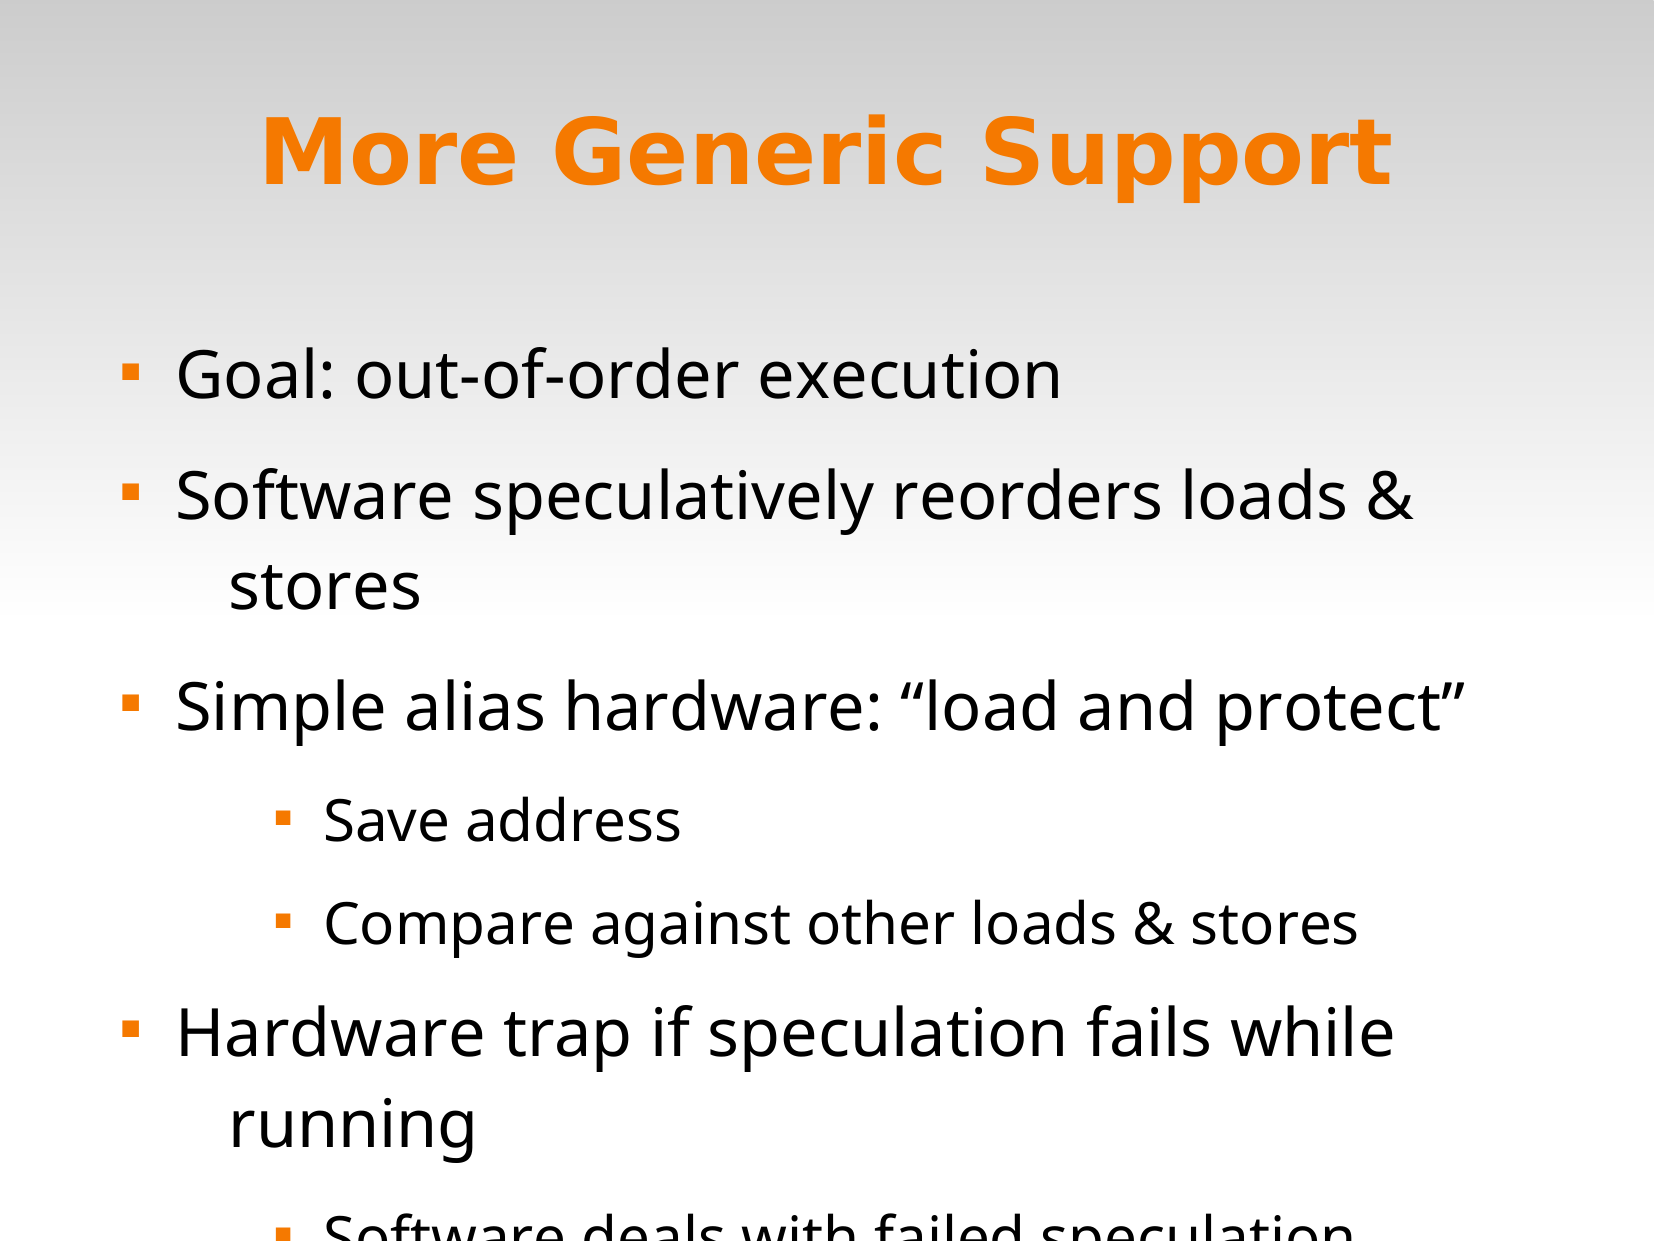

# More Generic Support
Goal: out-of-order execution
Software speculatively reorders loads & stores
Simple alias hardware: “load and protect”
Save address
Compare against other loads & stores
Hardware trap if speculation fails while running
Software deals with failed speculation